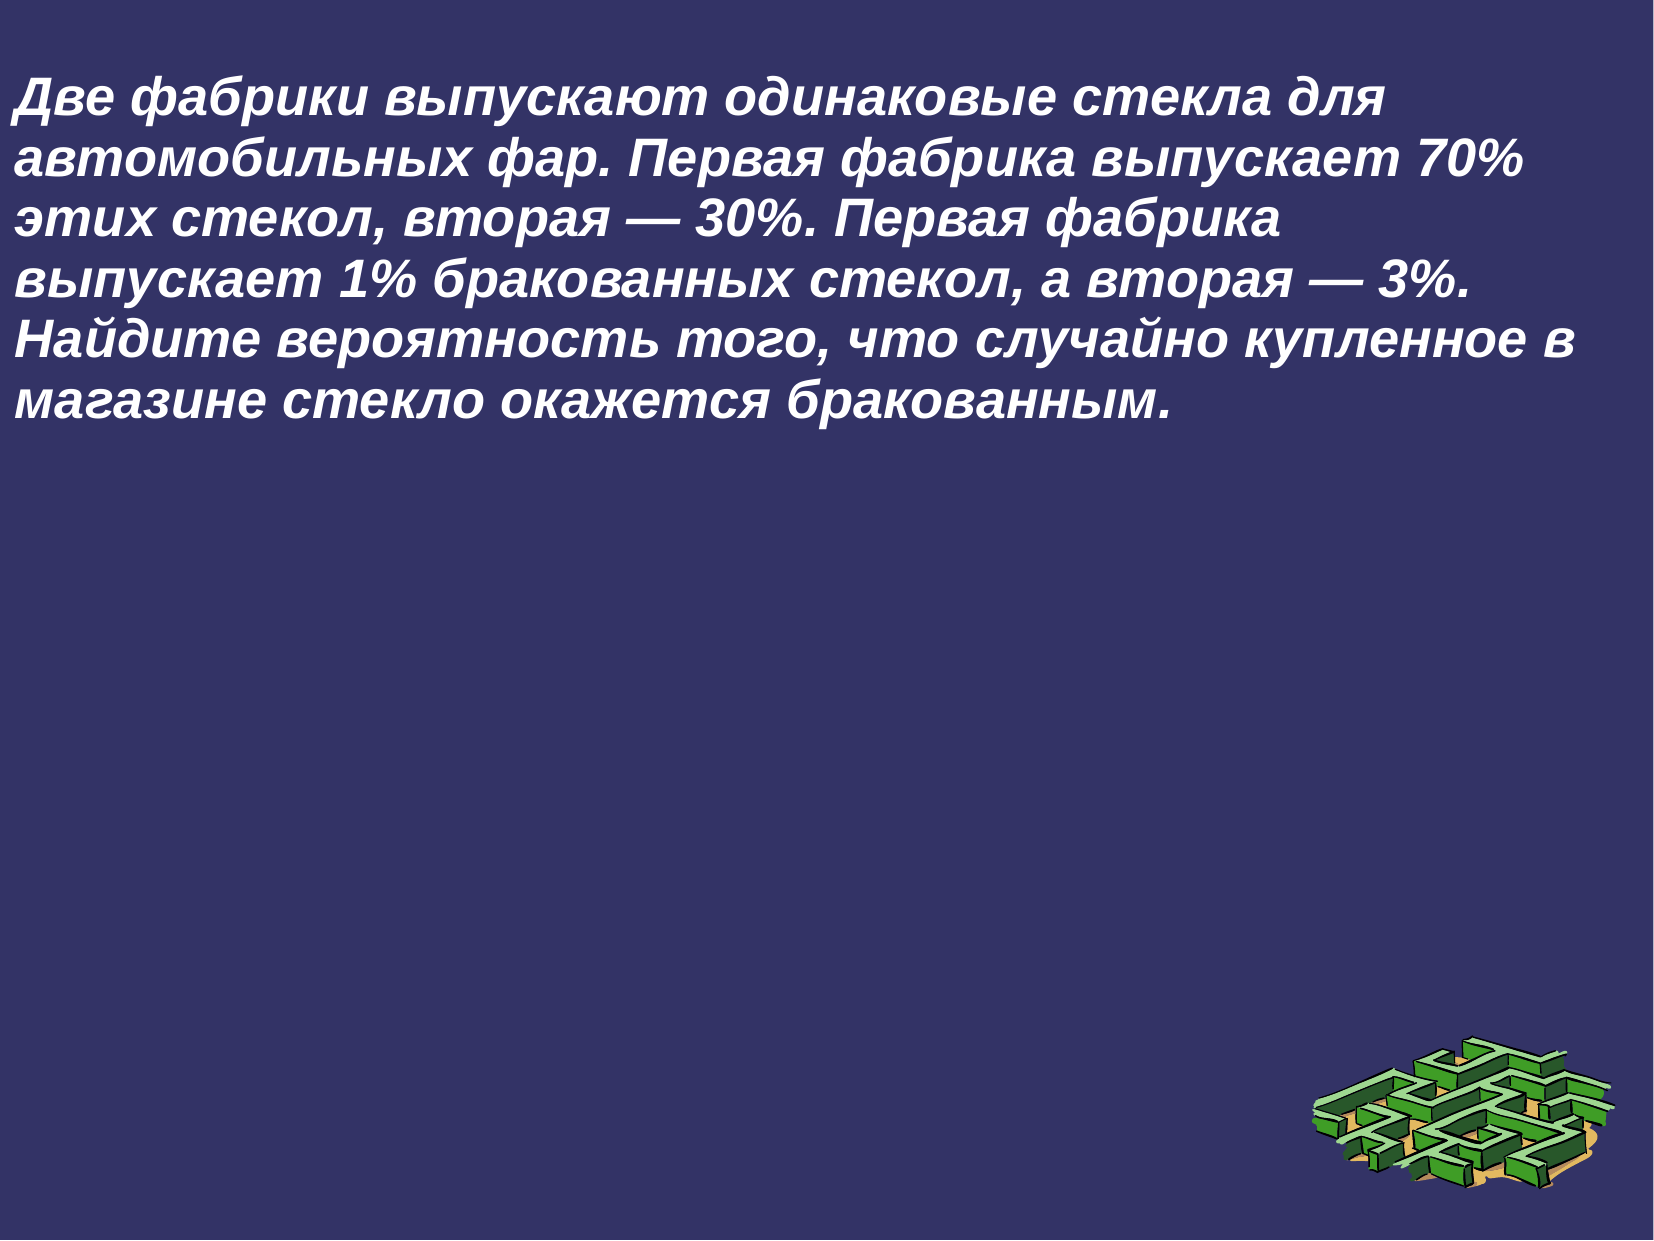

Две фабрики выпускают одинаковые стекла для автомобильных фар. Первая фабрика выпускает 70% этих стекол, вторая — 30%. Первая фабрика выпускает 1% бракованных стекол, а вторая — 3%. Найдите вероятность того, что случайно купленное в магазине стекло окажется бракованным.